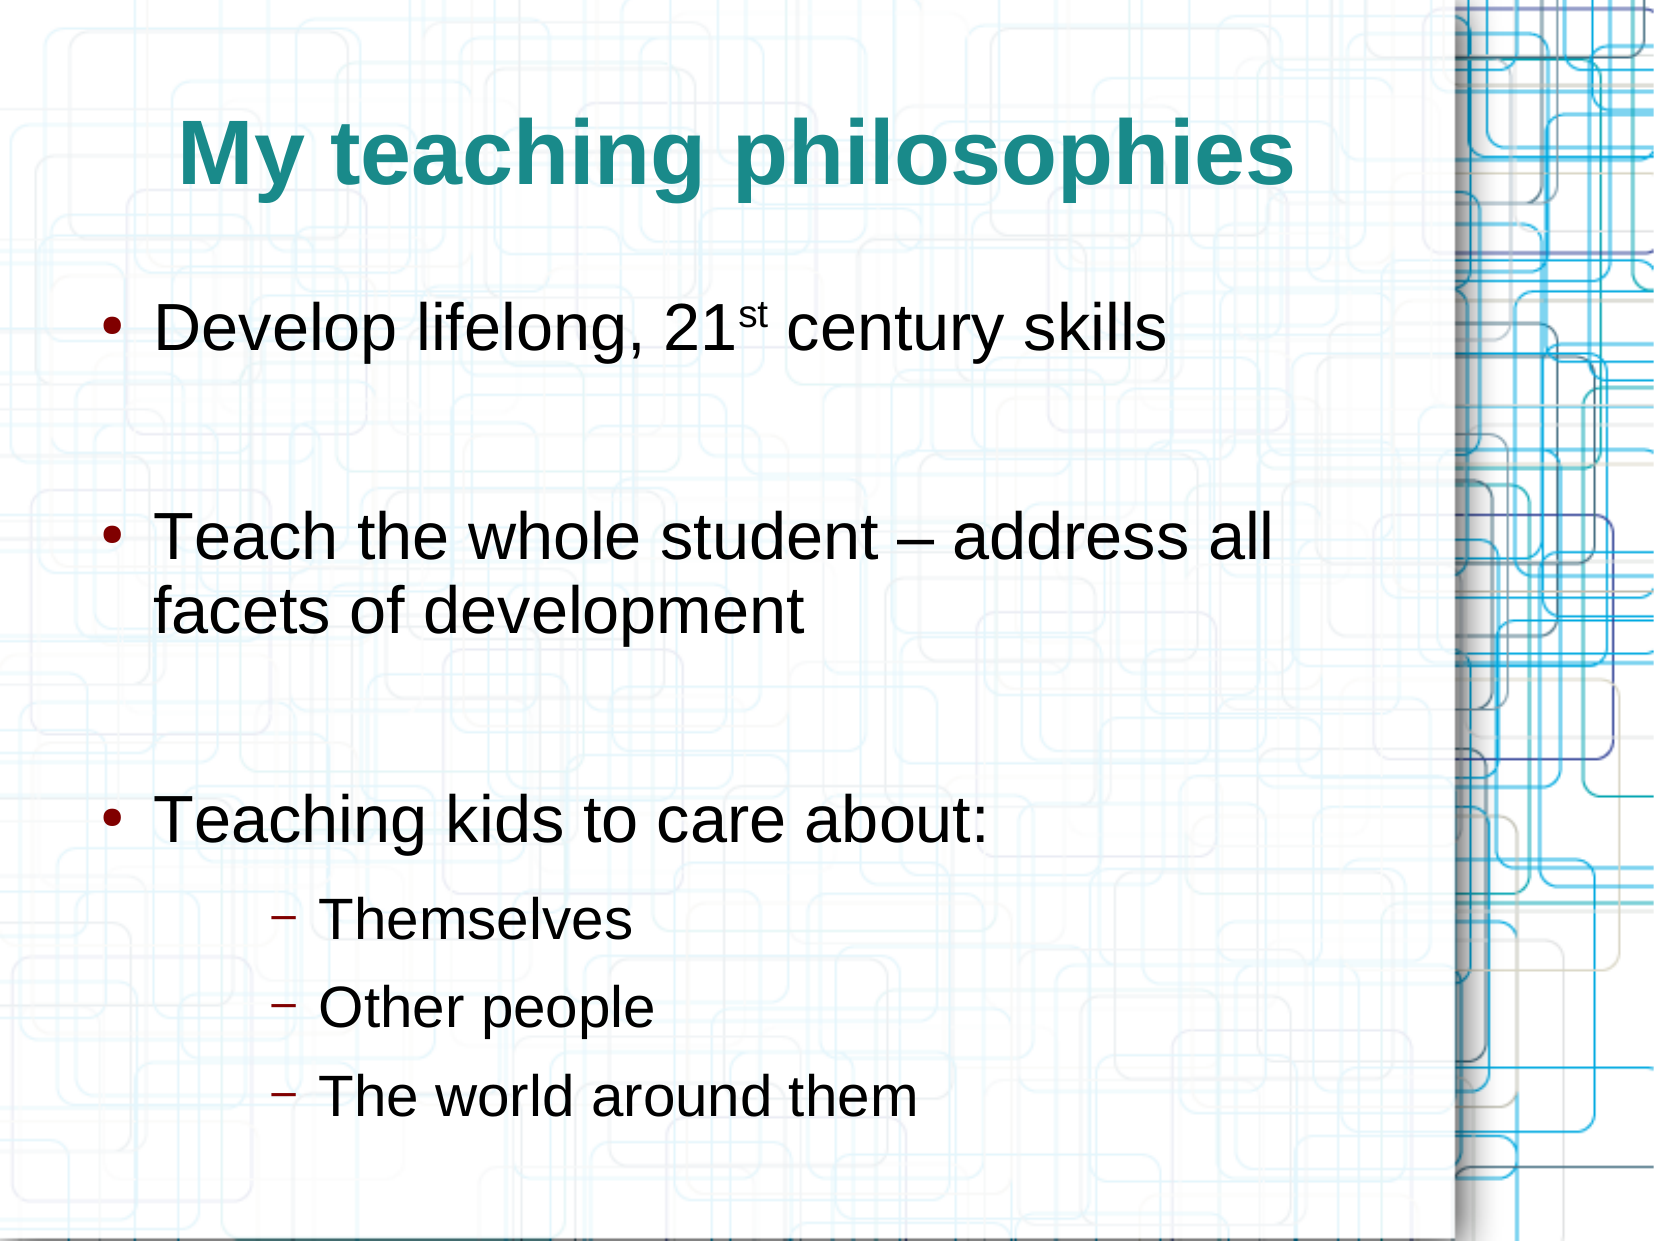

# My teaching philosophies
Develop lifelong, 21st century skills
Teach the whole student – address all facets of development
Teaching kids to care about:
Themselves
Other people
The world around them